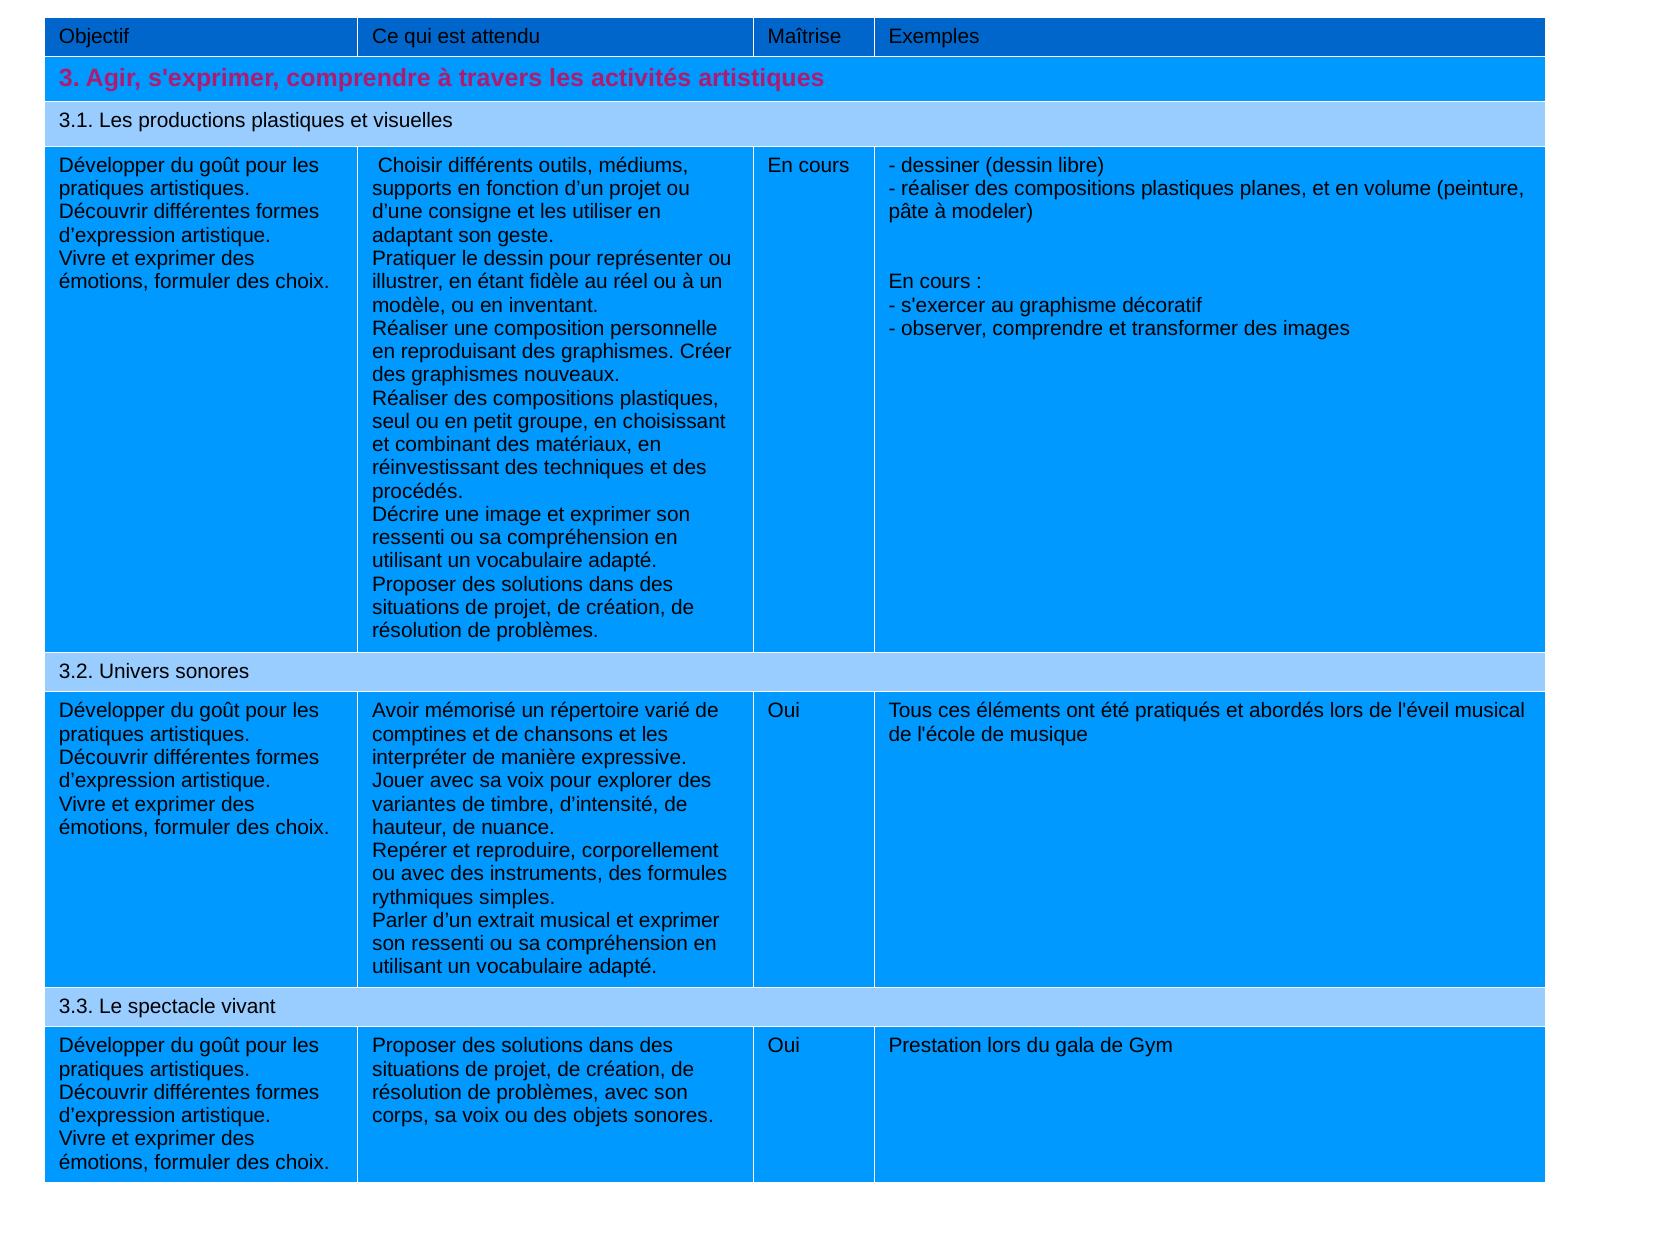

| Objectif | Ce qui est attendu | Maîtrise | Exemples |
| --- | --- | --- | --- |
| 3. Agir, s'exprimer, comprendre à travers les activités artistiques | | | |
| 3.1. Les productions plastiques et visuelles | | | |
| Développer du goût pour les pratiques artistiques. Découvrir différentes formes d’expression artistique. Vivre et exprimer des émotions, formuler des choix. | Choisir différents outils, médiums, supports en fonction d’un projet ou d’une consigne et les utiliser en adaptant son geste. Pratiquer le dessin pour représenter ou illustrer, en étant fidèle au réel ou à un modèle, ou en inventant. Réaliser une composition personnelle en reproduisant des graphismes. Créer des graphismes nouveaux. Réaliser des compositions plastiques, seul ou en petit groupe, en choisissant et combinant des matériaux, en réinvestissant des techniques et des procédés. Décrire une image et exprimer son ressenti ou sa compréhension en utilisant un vocabulaire adapté. Proposer des solutions dans des situations de projet, de création, de résolution de problèmes. | En cours | - dessiner (dessin libre) - réaliser des compositions plastiques planes, et en volume (peinture, pâte à modeler) En cours : - s'exercer au graphisme décoratif - observer, comprendre et transformer des images |
| 3.2. Univers sonores | | | |
| Développer du goût pour les pratiques artistiques. Découvrir différentes formes d’expression artistique. Vivre et exprimer des émotions, formuler des choix. | Avoir mémorisé un répertoire varié de comptines et de chansons et les interpréter de manière expressive. Jouer avec sa voix pour explorer des variantes de timbre, d’intensité, de hauteur, de nuance. Repérer et reproduire, corporellement ou avec des instruments, des formules rythmiques simples. Parler d’un extrait musical et exprimer son ressenti ou sa compréhension en utilisant un vocabulaire adapté. | Oui | Tous ces éléments ont été pratiqués et abordés lors de l'éveil musical de l'école de musique |
| 3.3. Le spectacle vivant | | | |
| Développer du goût pour les pratiques artistiques. Découvrir différentes formes d’expression artistique. Vivre et exprimer des émotions, formuler des choix. | Proposer des solutions dans des situations de projet, de création, de résolution de problèmes, avec son corps, sa voix ou des objets sonores. | Oui | Prestation lors du gala de Gym |